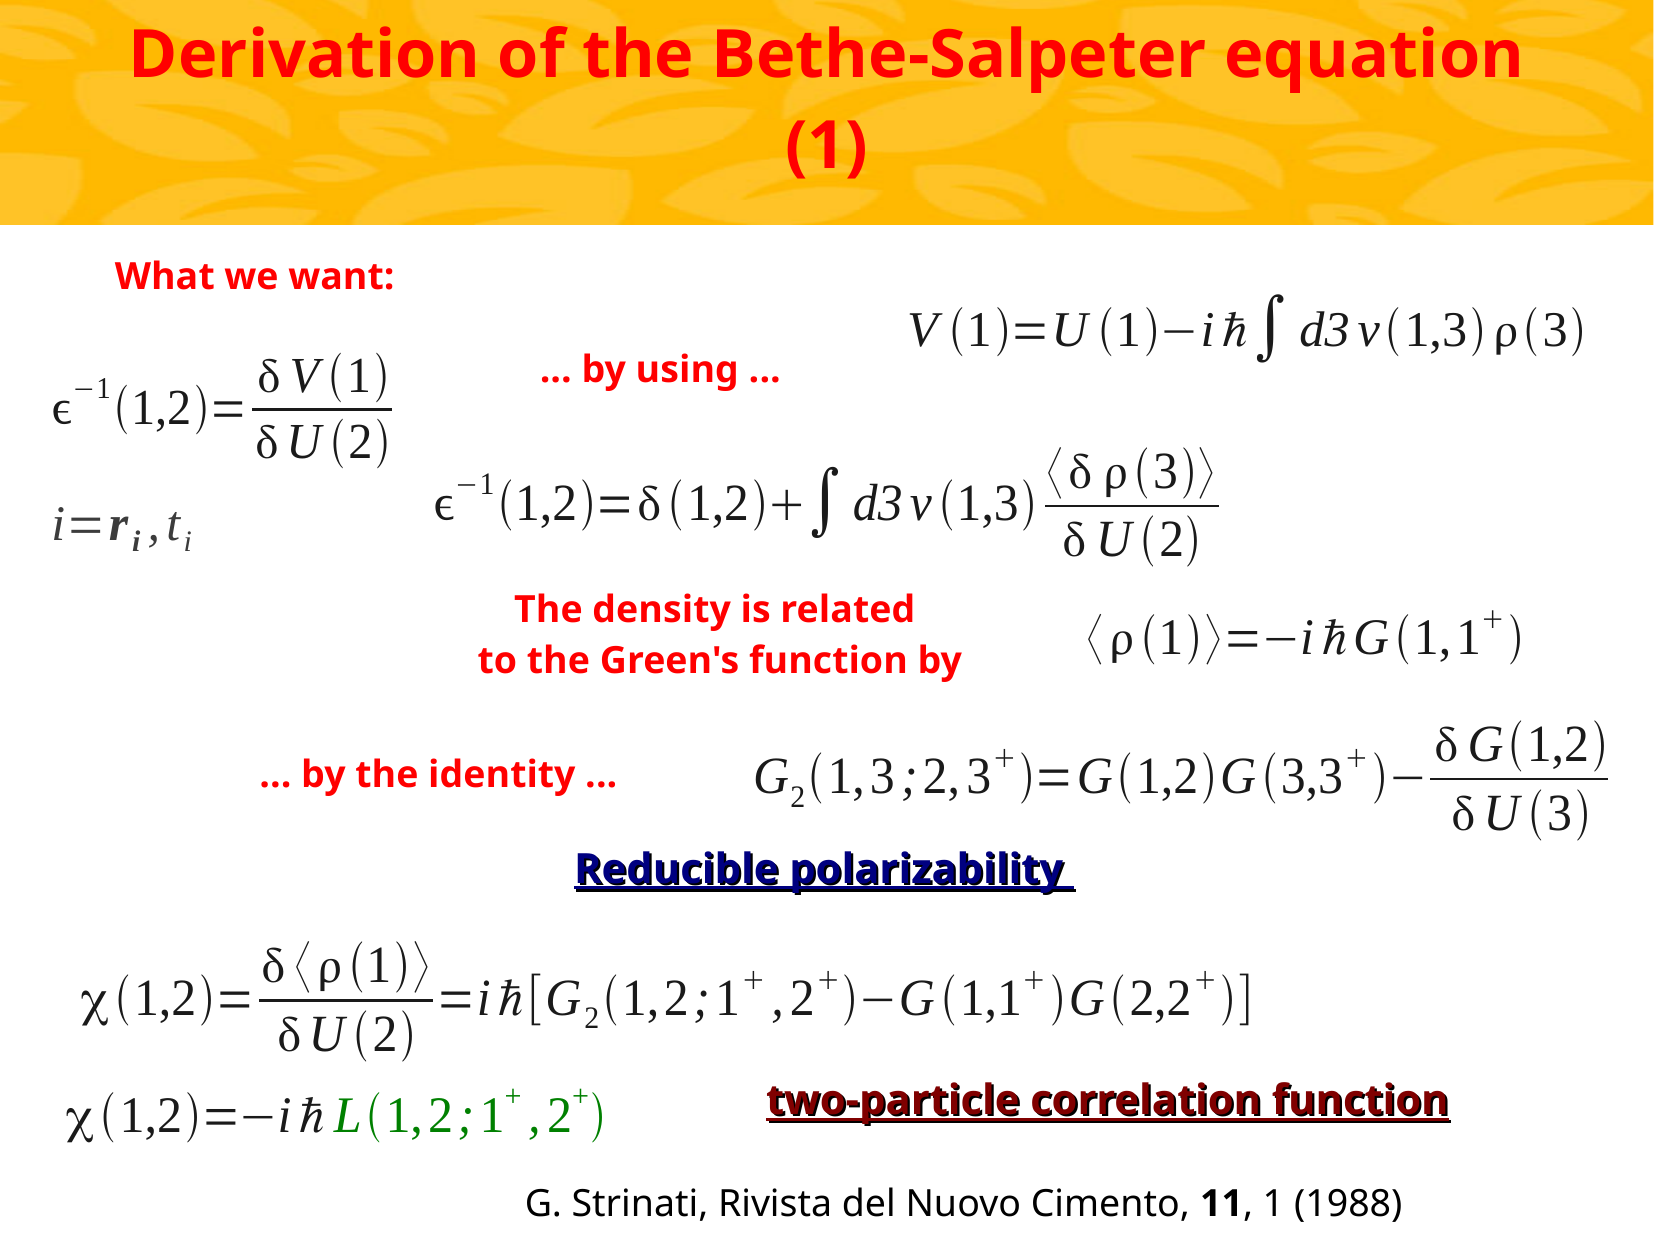

Derivation of the Bethe-Salpeter equation (1)
What we want:
... by using ...
The density is related
to the Green's function by
... by the identity ...
Reducible polarizability
two-particle correlation function
G. Strinati, Rivista del Nuovo Cimento, 11, 1 (1988)